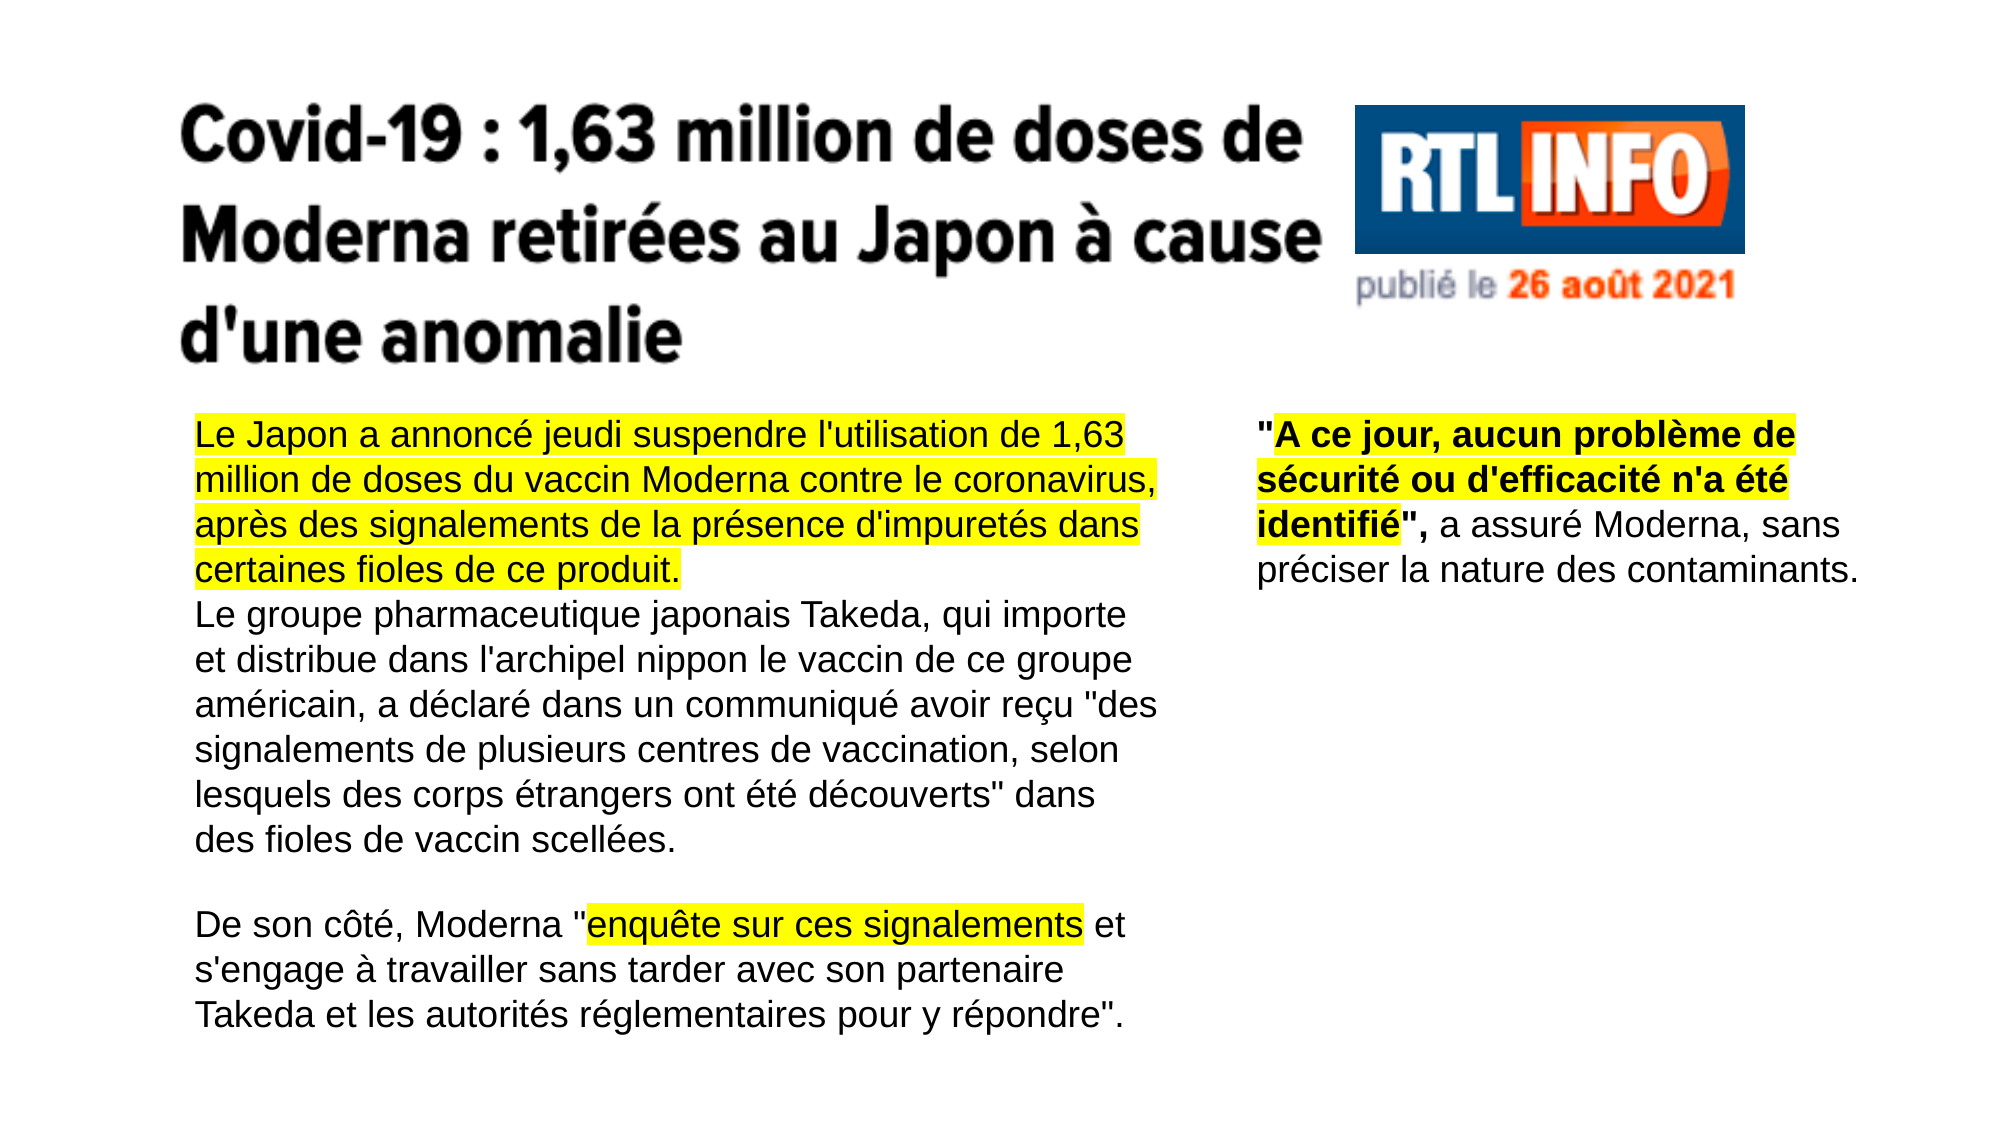

Le Japon a annoncé jeudi suspendre l'utilisation de 1,63 million de doses du vaccin Moderna contre le coronavirus, après des signalements de la présence d'impuretés dans certaines fioles de ce produit.
Le groupe pharmaceutique japonais Takeda, qui importe et distribue dans l'archipel nippon le vaccin de ce groupe américain, a déclaré dans un communiqué avoir reçu "des signalements de plusieurs centres de vaccination, selon lesquels des corps étrangers ont été découverts" dans des fioles de vaccin scellées.
"A ce jour, aucun problème de sécurité ou d'efficacité n'a été identifié", a assuré Moderna, sans préciser la nature des contaminants.
De son côté, Moderna "enquête sur ces signalements et s'engage à travailler sans tarder avec son partenaire Takeda et les autorités réglementaires pour y répondre".